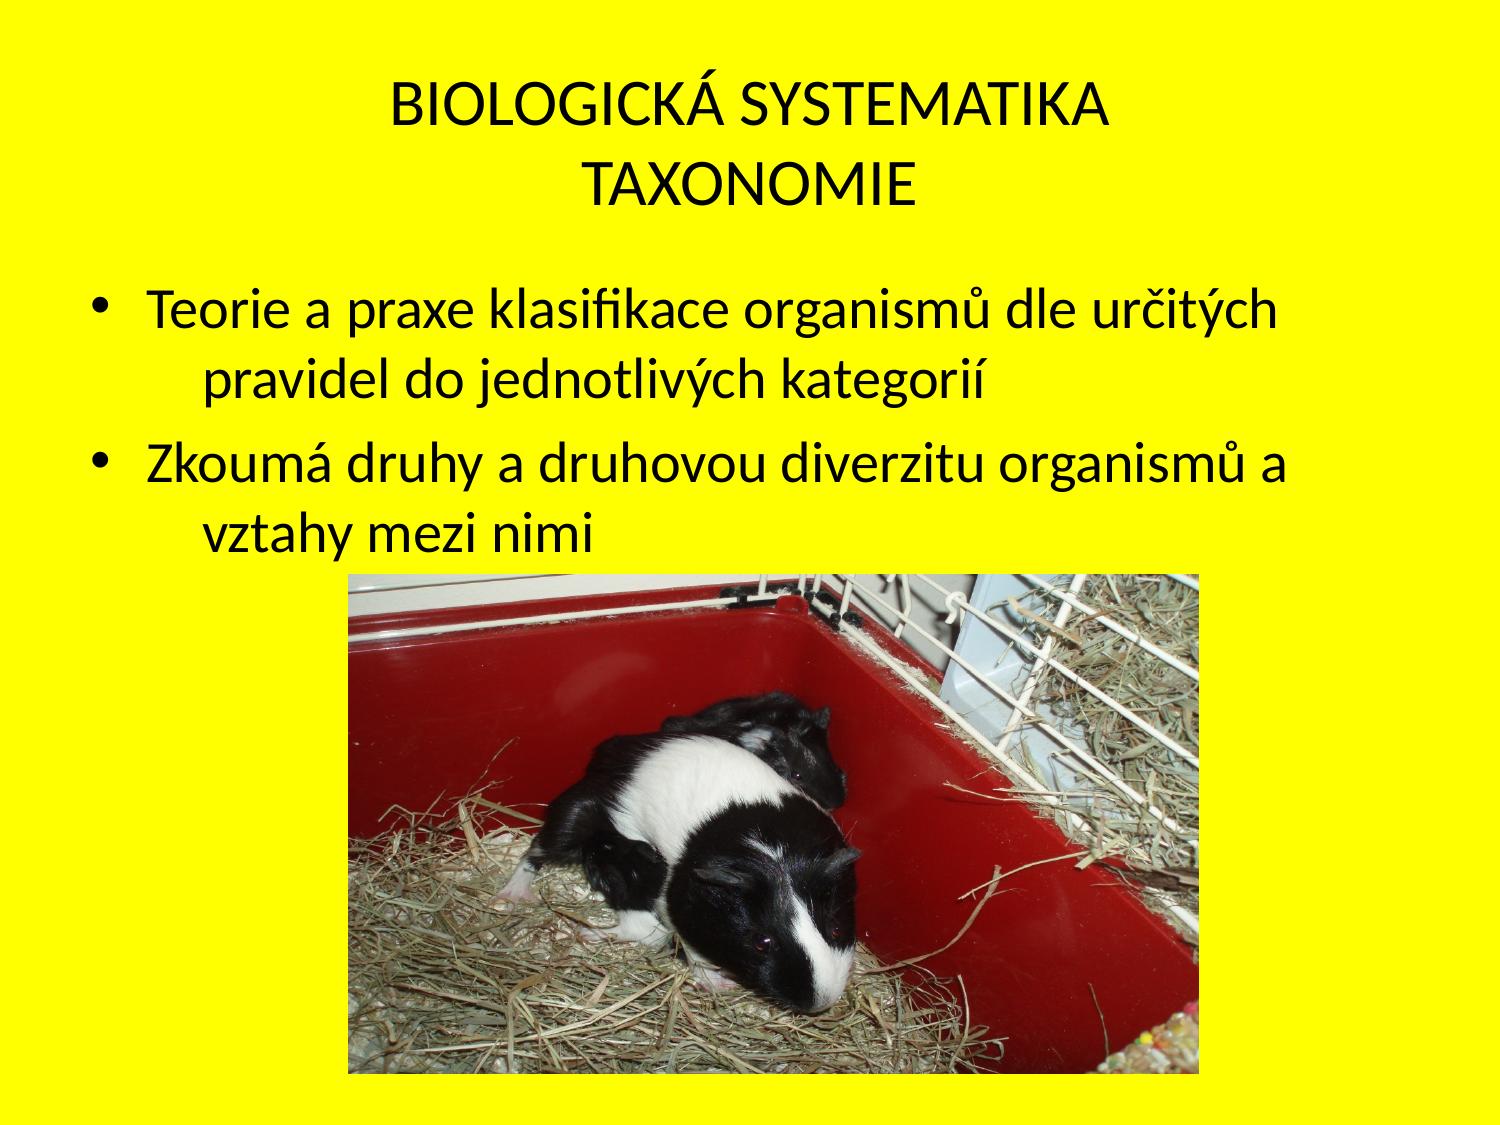

# BIOLOGICKÁ SYSTEMATIKA TAXONOMIE
Teorie a praxe klasifikace organismů dle určitých pravidel do jednotlivých kategorií
Zkoumá druhy a druhovou diverzitu organismů a vztahy mezi nimi